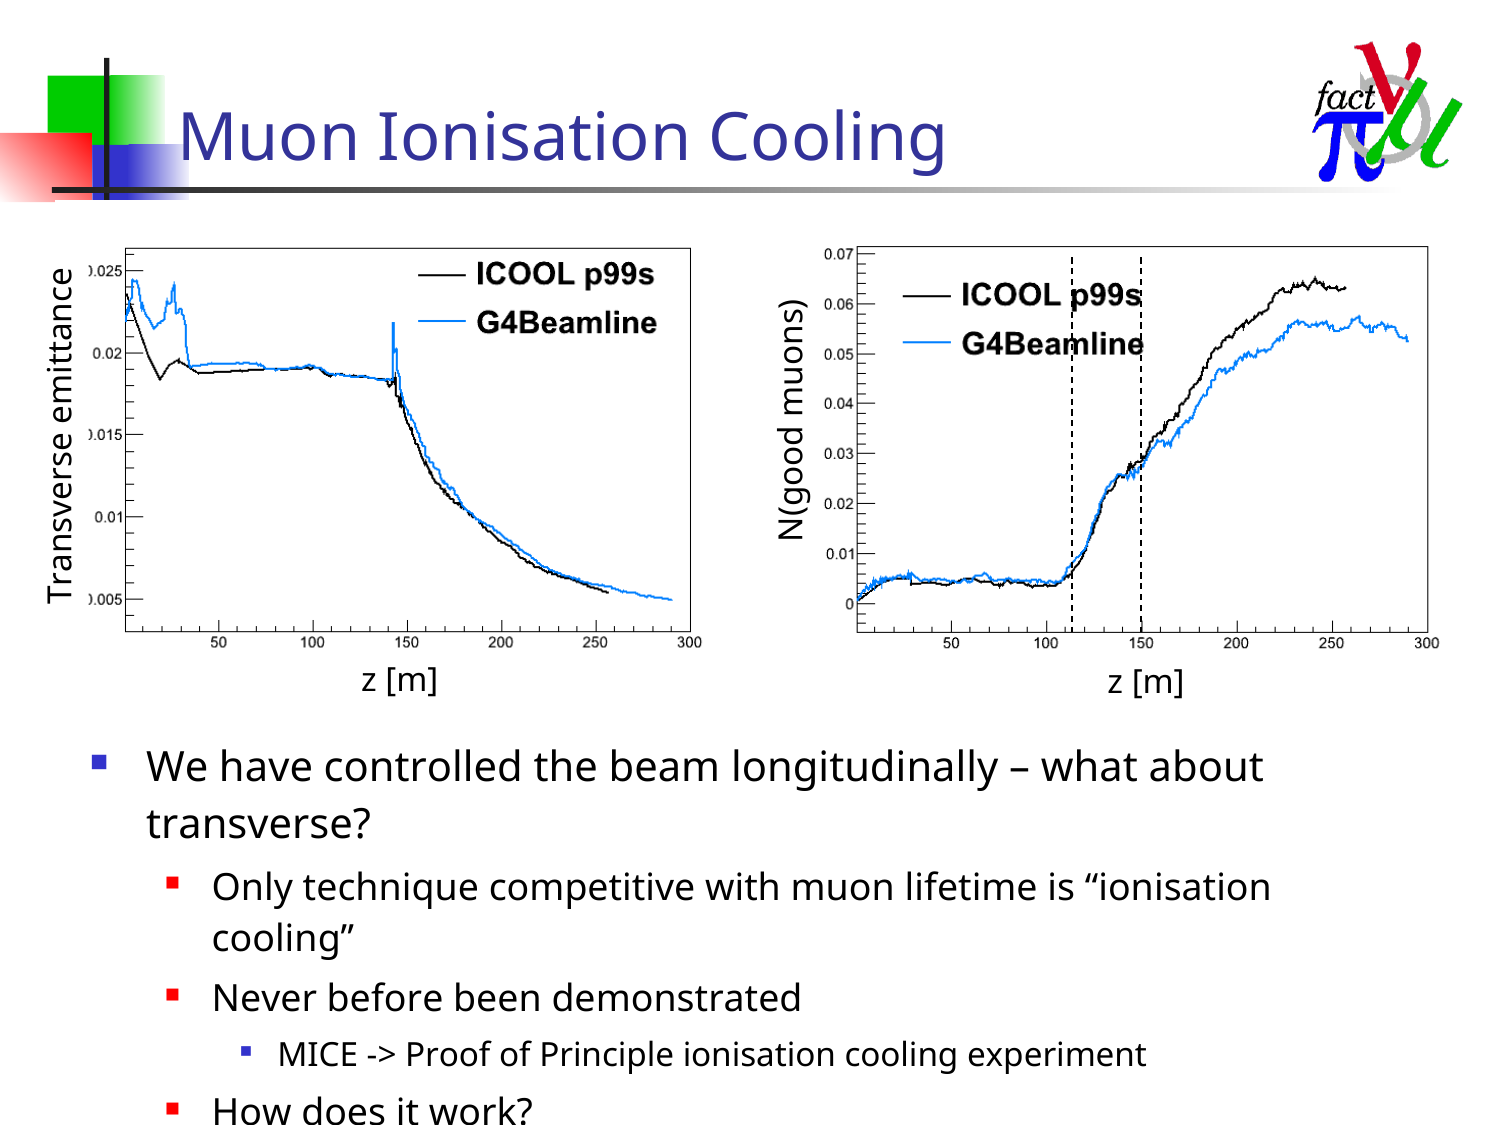

# Muon Ionisation Cooling
N(good muons)
Transverse emittance
z [m]
z [m]
We have controlled the beam longitudinally – what about transverse?
Only technique competitive with muon lifetime is “ionisation cooling”
Never before been demonstrated
MICE -> Proof of Principle ionisation cooling experiment
How does it work?